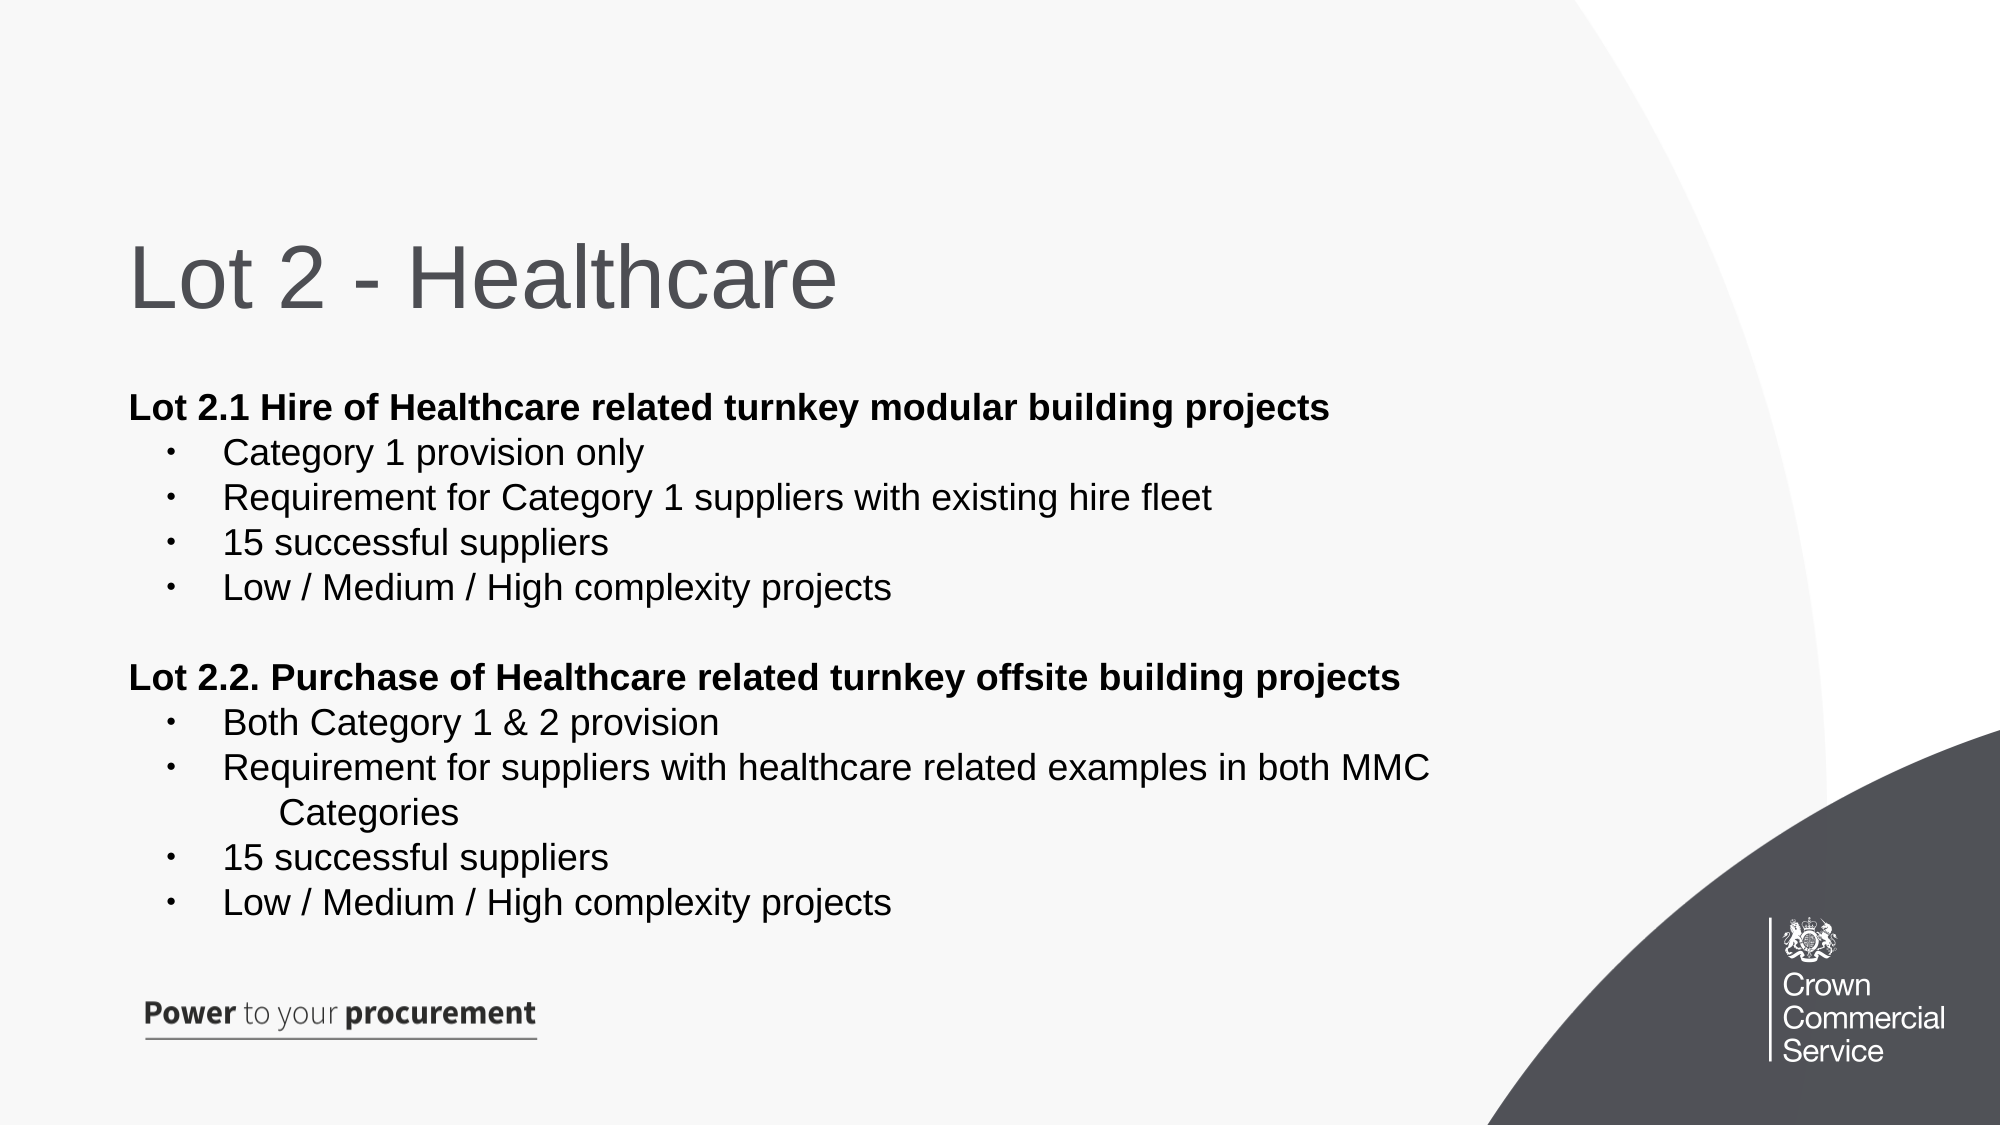

# Lot 2 - Healthcare
Lot 2.1 Hire of Healthcare related turnkey modular building projects
Category 1 provision only
Requirement for Category 1 suppliers with existing hire fleet
15 successful suppliers
Low / Medium / High complexity projects
Lot 2.2. Purchase of Healthcare related turnkey offsite building projects
Both Category 1 & 2 provision
Requirement for suppliers with healthcare related examples in both MMC Categories
15 successful suppliers
Low / Medium / High complexity projects